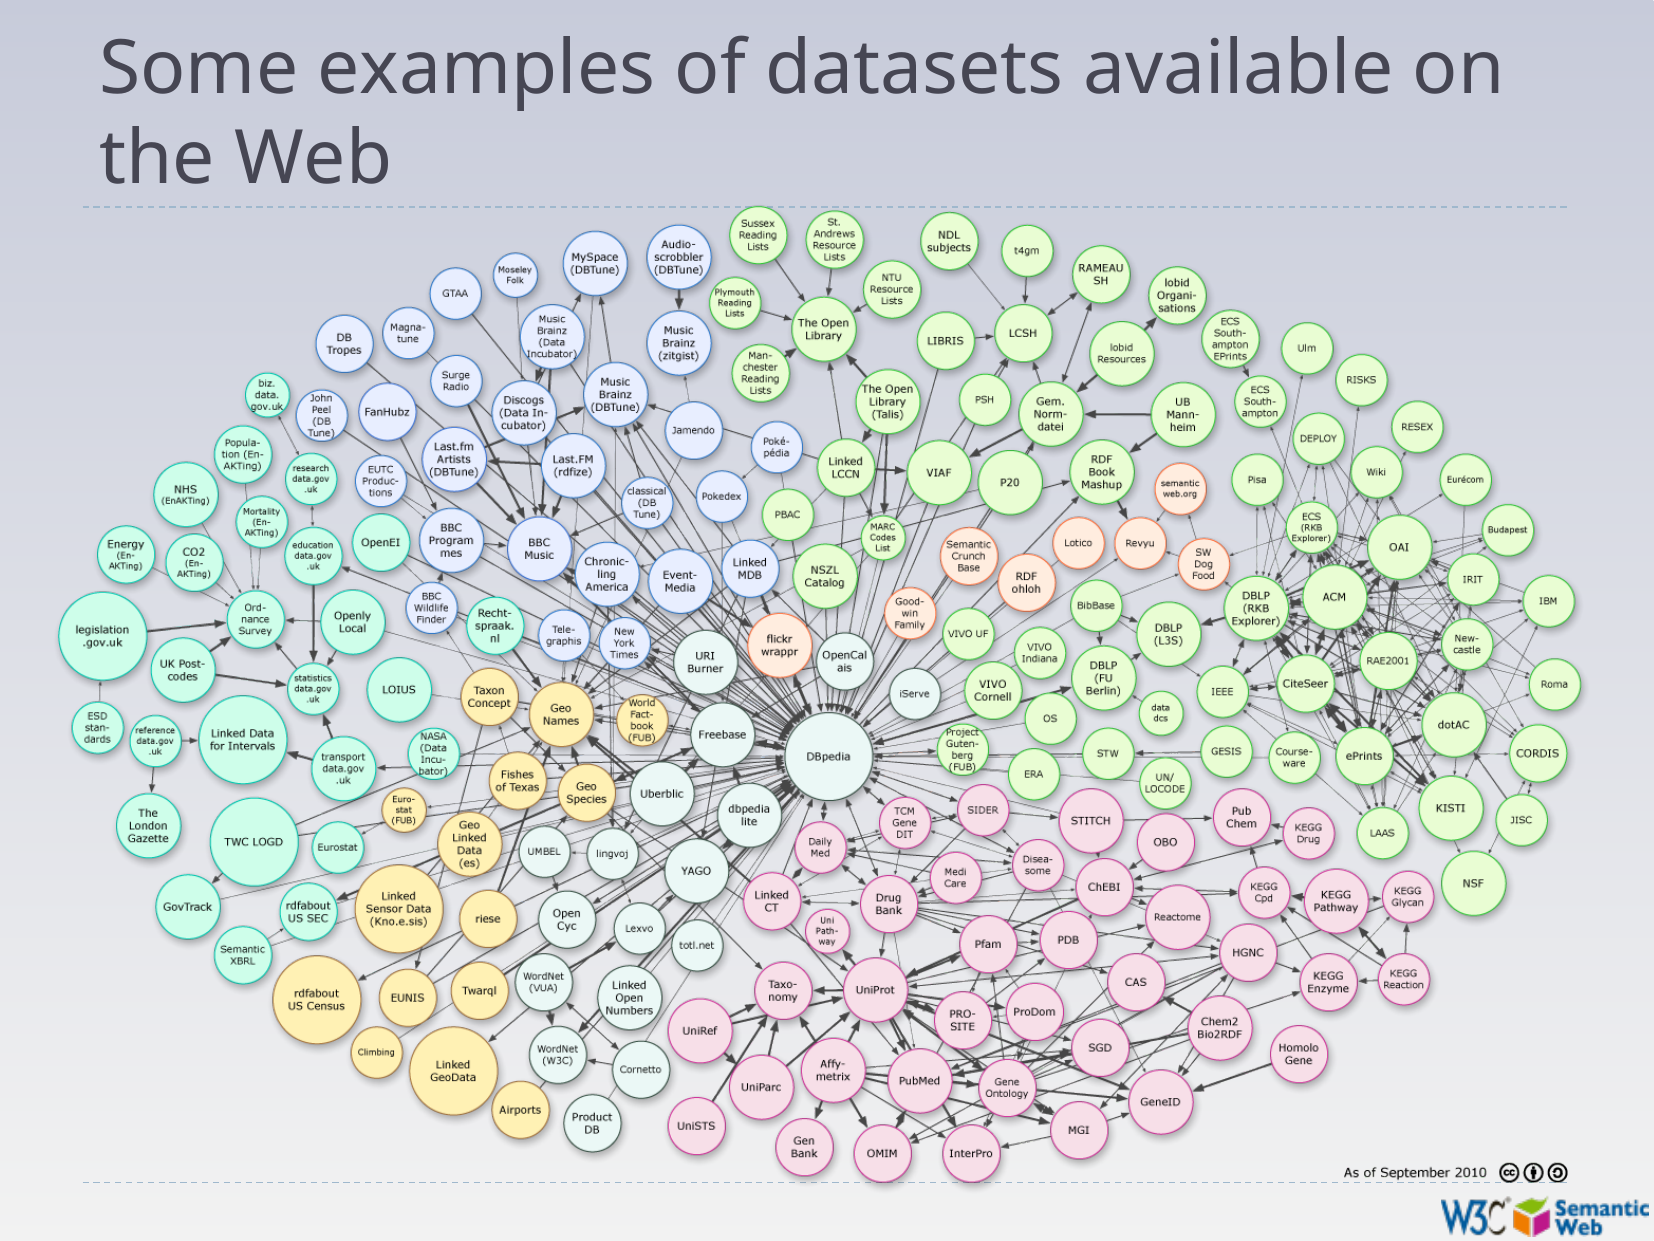

# Some examples of datasets available on the Web